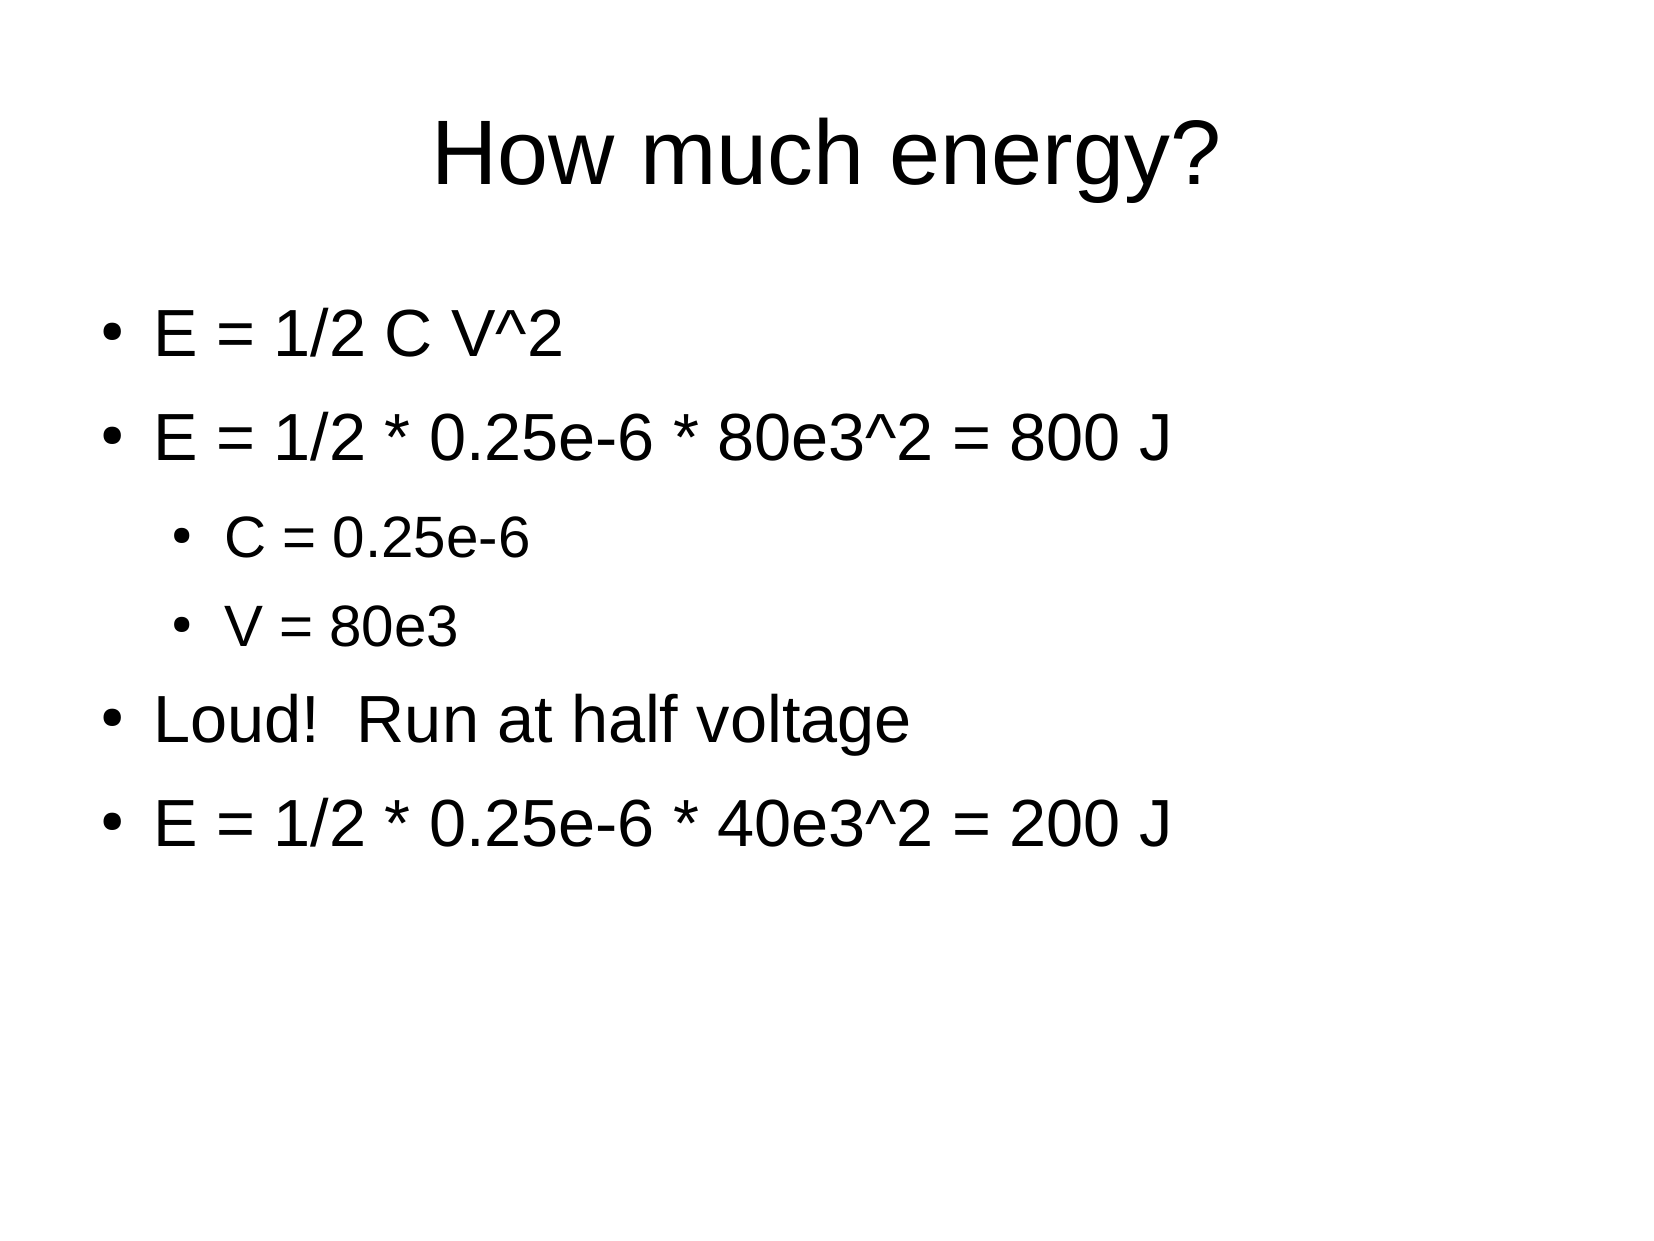

# How much energy?
E = 1/2 C V^2
E = 1/2 * 0.25e-6 * 80e3^2 = 800 J
C = 0.25e-6
V = 80e3
Loud! Run at half voltage
E = 1/2 * 0.25e-6 * 40e3^2 = 200 J